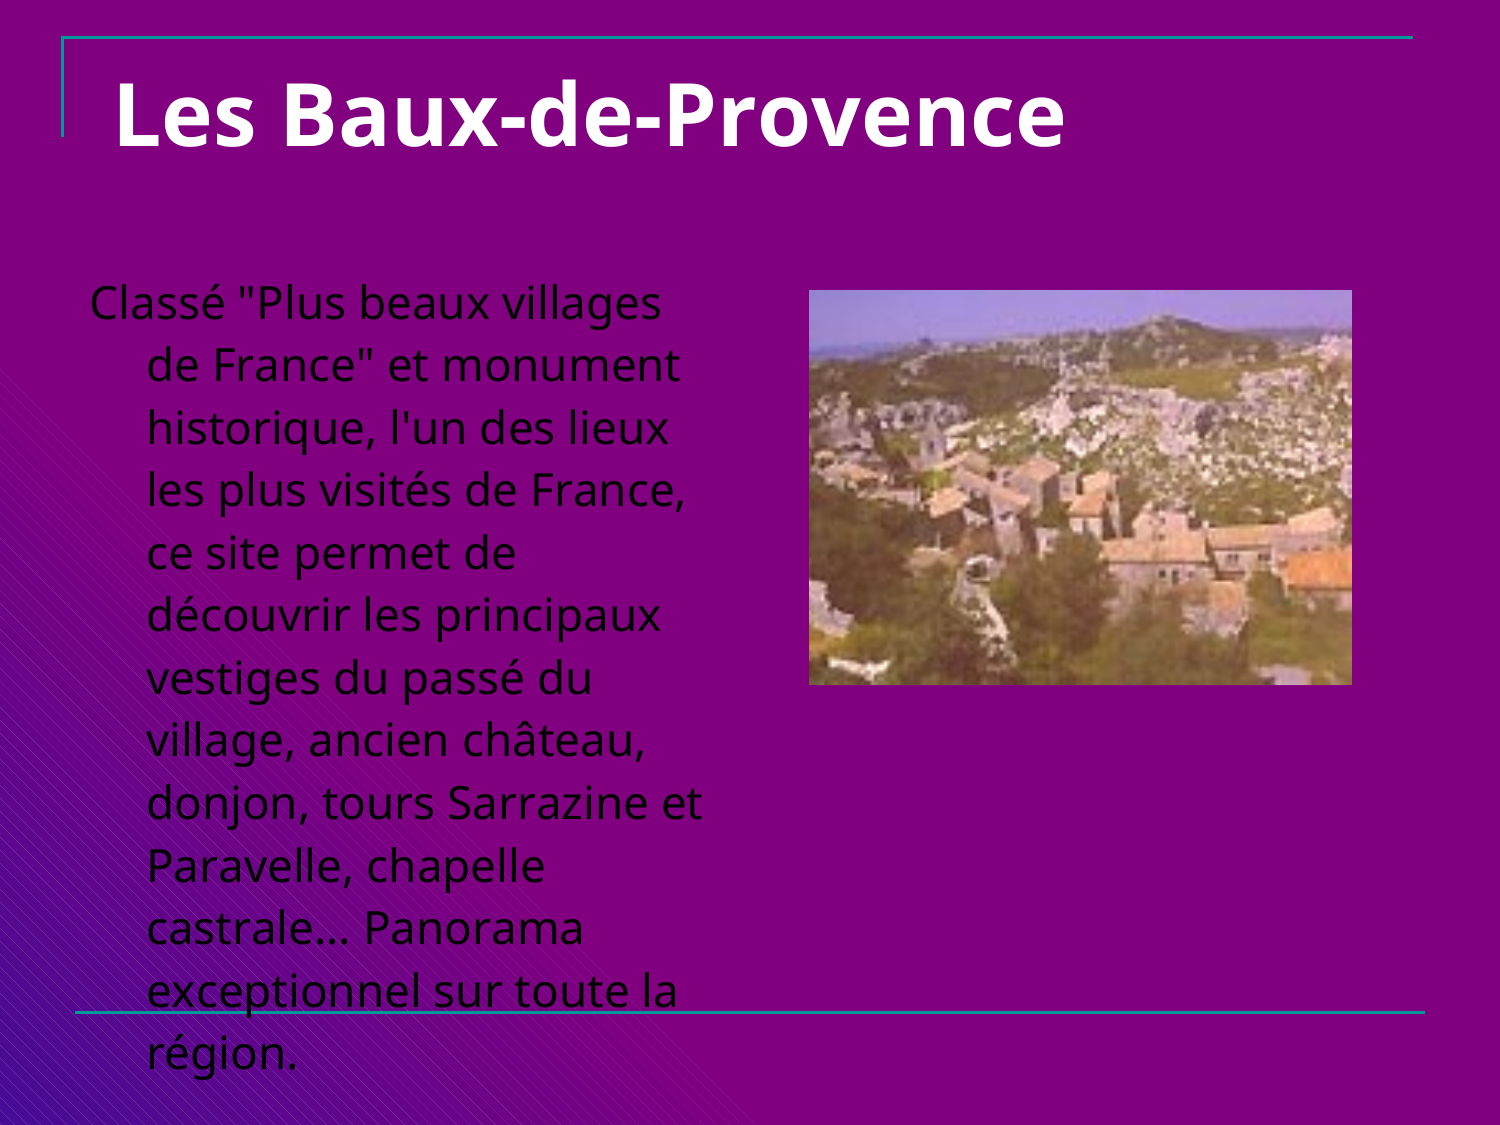

# Les Baux-de-Provence
Classé "Plus beaux villages de France" et monument historique, l'un des lieux les plus visités de France, ce site permet de découvrir les principaux vestiges du passé du village, ancien château, donjon, tours Sarrazine et Paravelle, chapelle castrale... Panorama exceptionnel sur toute la région.